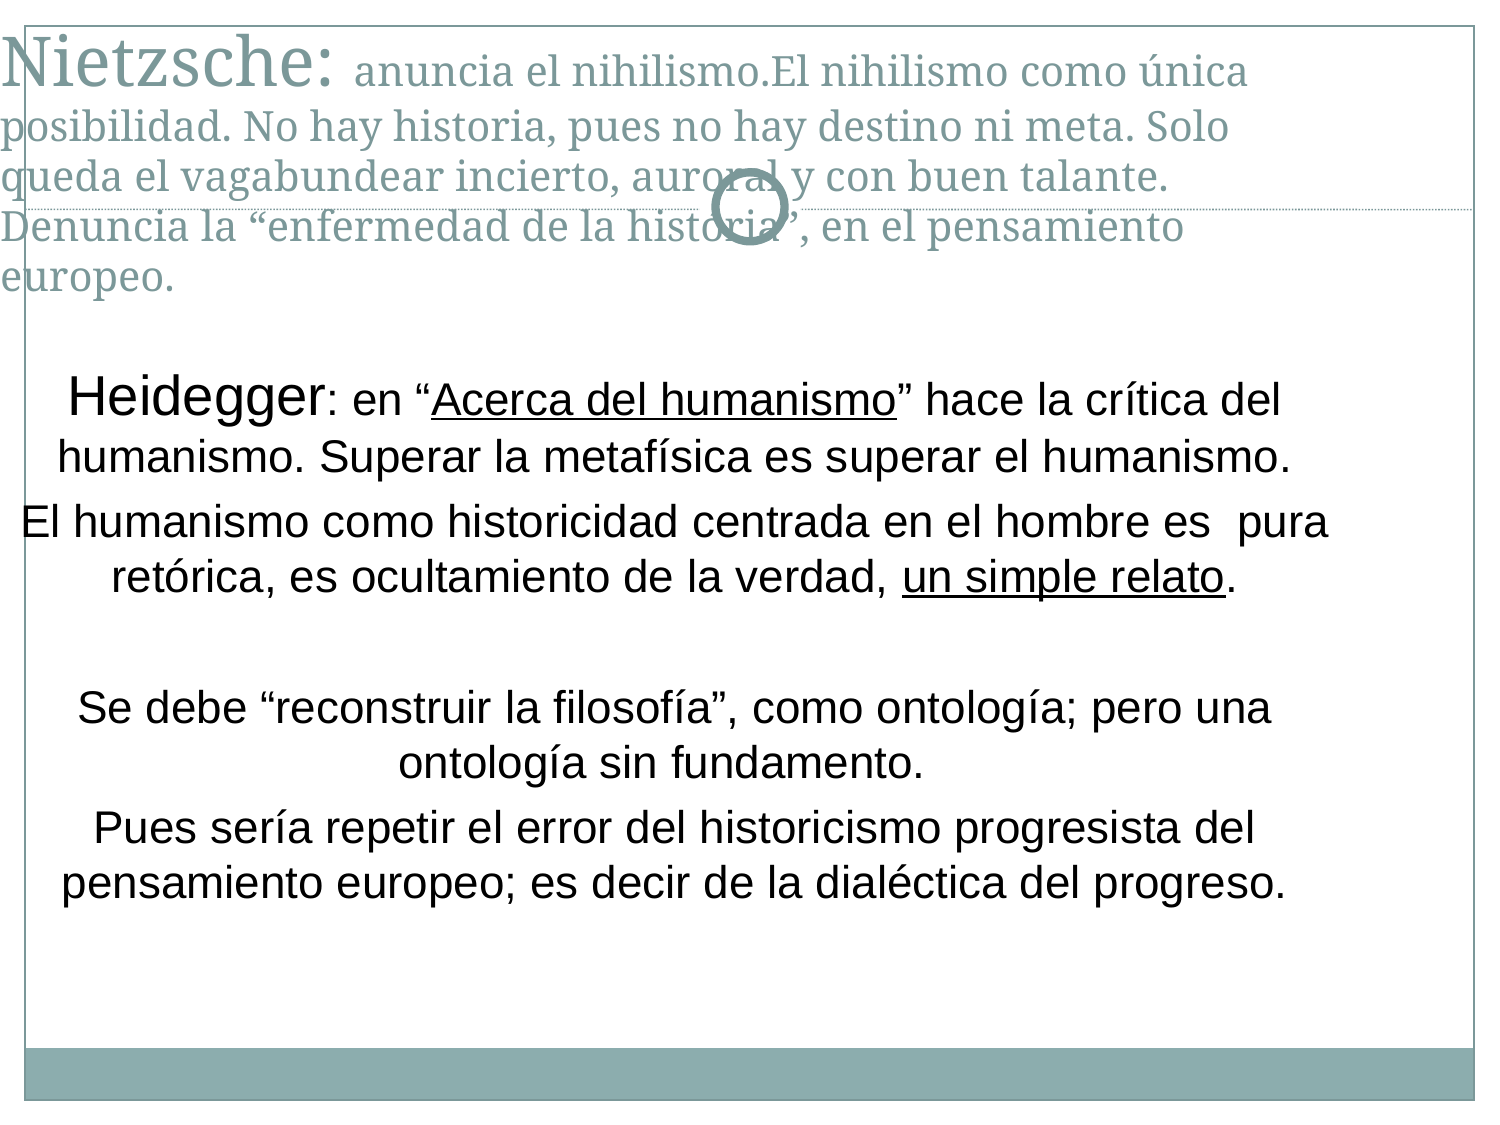

# Nietzsche: anuncia el nihilismo.El nihilismo como única posibilidad. No hay historia, pues no hay destino ni meta. Solo queda el vagabundear incierto, auroral y con buen talante. Denuncia la “enfermedad de la história”, en el pensamiento europeo.
Heidegger: en “Acerca del humanismo” hace la crítica del humanismo. Superar la metafísica es superar el humanismo.
El humanismo como historicidad centrada en el hombre es pura retórica, es ocultamiento de la verdad, un simple relato.
Se debe “reconstruir la filosofía”, como ontología; pero una ontología sin fundamento.
Pues sería repetir el error del historicismo progresista del pensamiento europeo; es decir de la dialéctica del progreso.